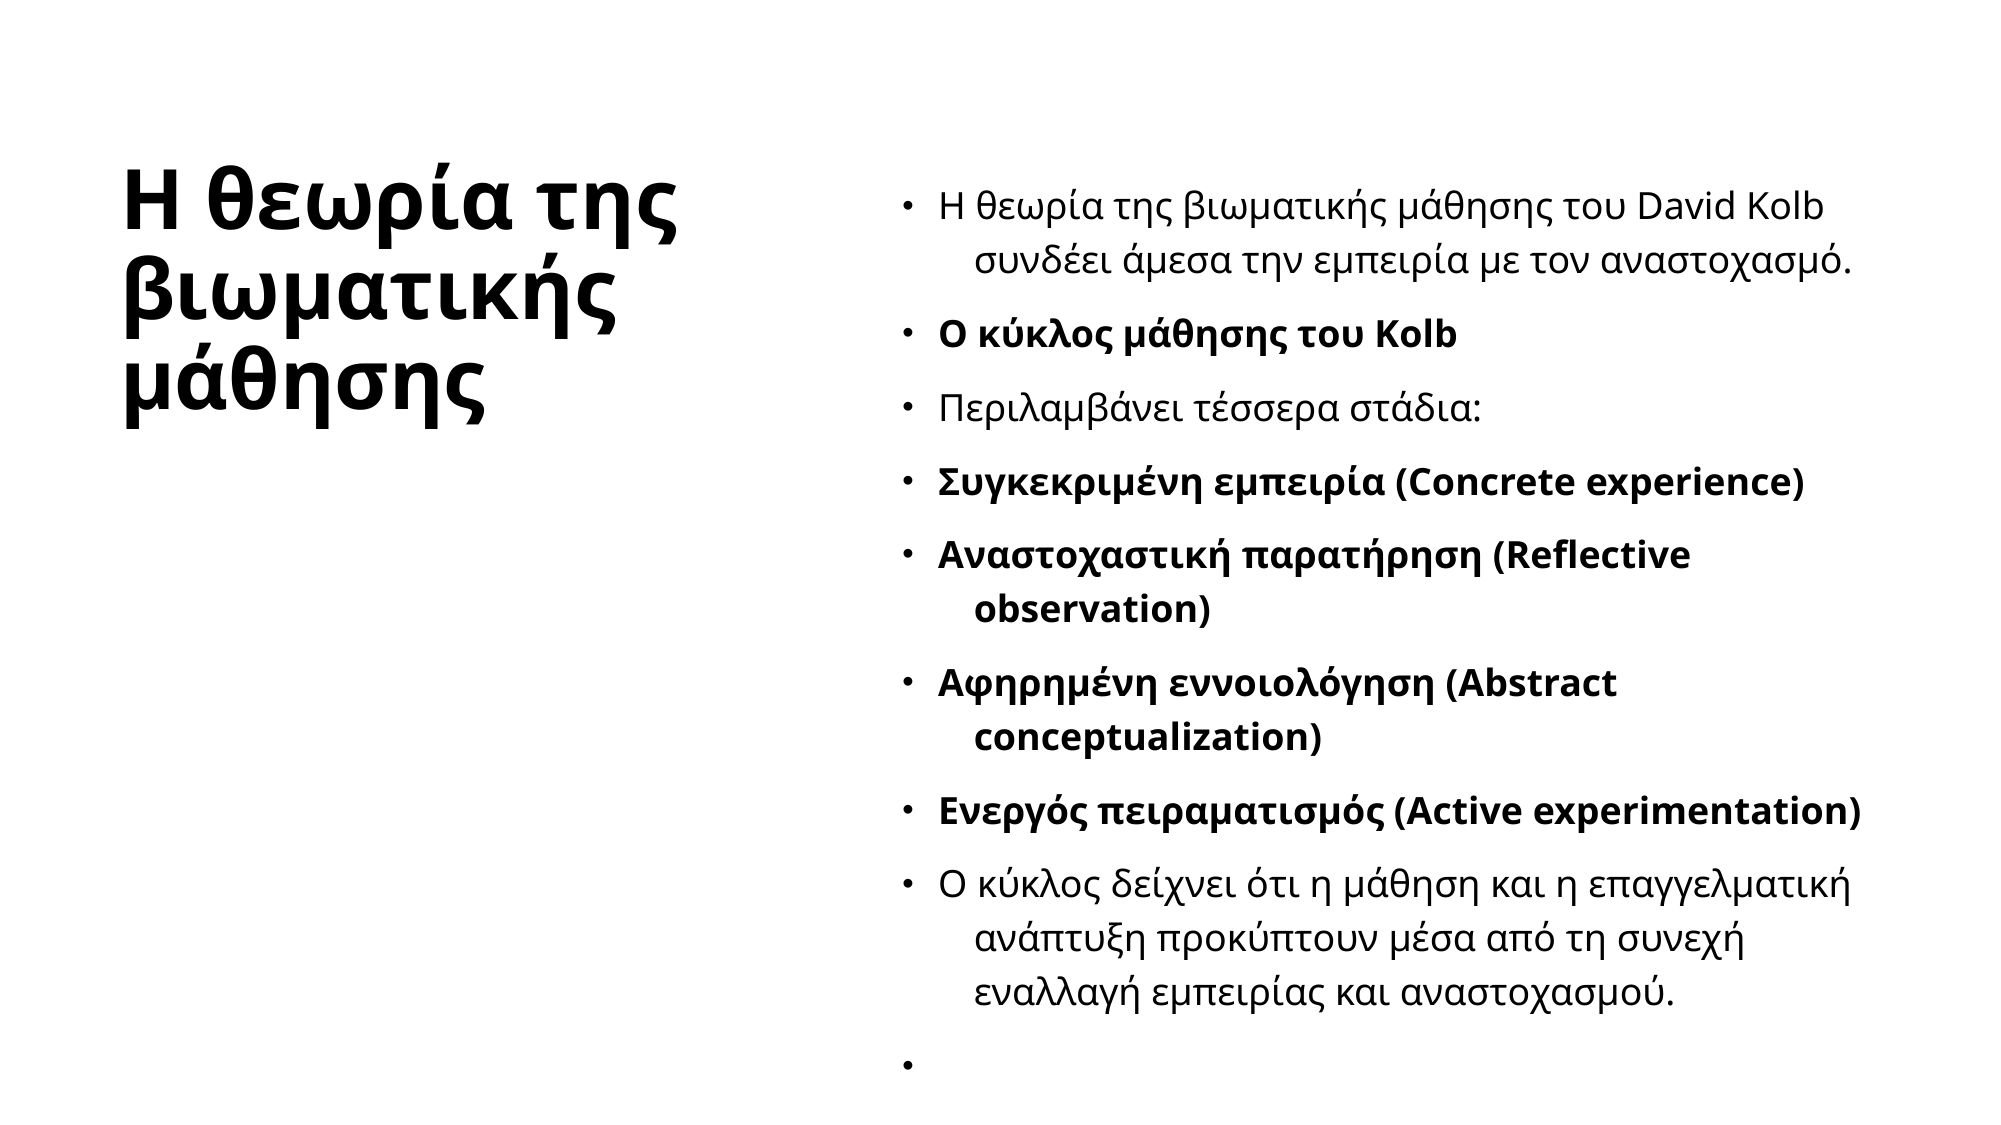

# Η θεωρία της βιωματικής μάθησης
Η θεωρία της βιωματικής μάθησης του David Kolb συνδέει άμεσα την εμπειρία με τον αναστοχασμό.
Ο κύκλος μάθησης του Kolb
Περιλαμβάνει τέσσερα στάδια:
Συγκεκριμένη εμπειρία (Concrete experience)
Αναστοχαστική παρατήρηση (Reflective observation)
Αφηρημένη εννοιολόγηση (Abstract conceptualization)
Ενεργός πειραματισμός (Active experimentation)
Ο κύκλος δείχνει ότι η μάθηση και η επαγγελματική ανάπτυξη προκύπτουν μέσα από τη συνεχή εναλλαγή εμπειρίας και αναστοχασμού.